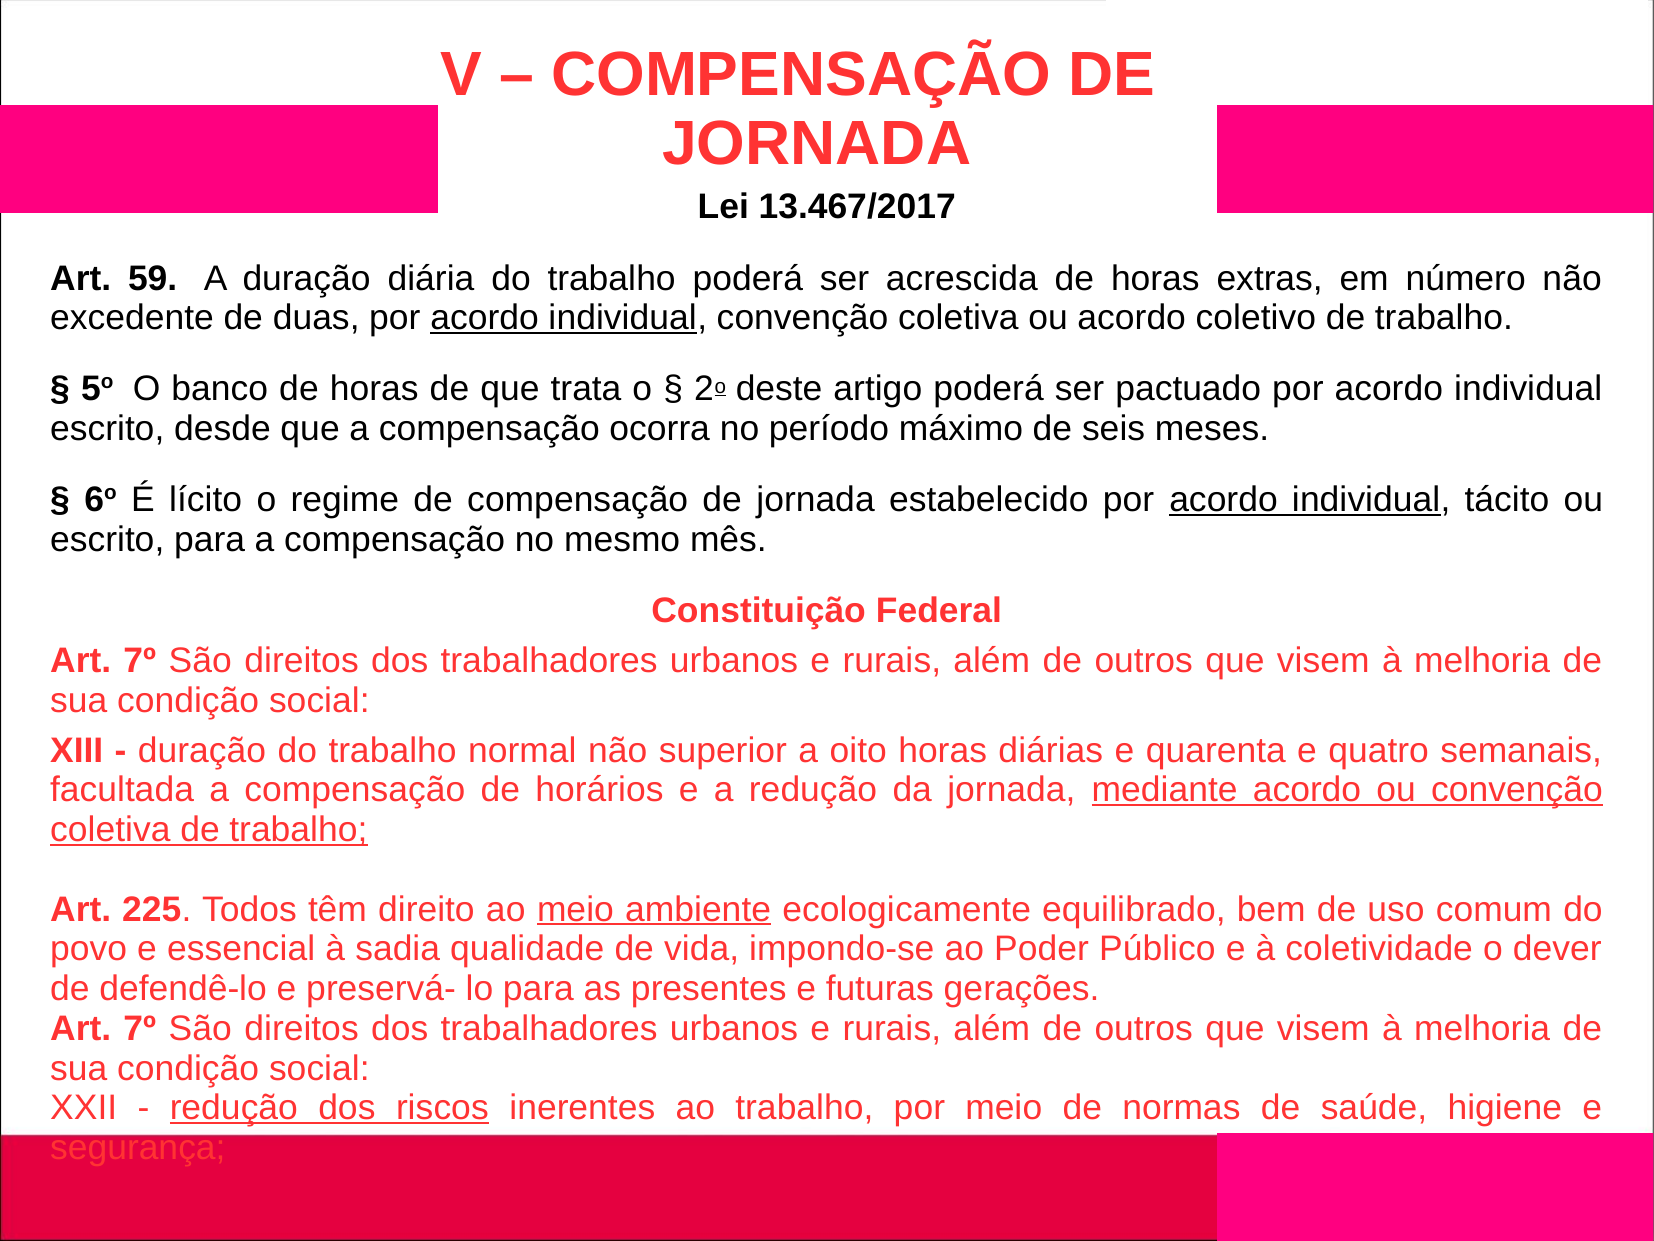

V – COMPENSAÇÃO DE JORNADA
Lei 13.467/2017
Art. 59.  A duração diária do trabalho poderá ser acrescida de horas extras, em número não excedente de duas, por acordo individual, convenção coletiva ou acordo coletivo de trabalho.
§ 5o  O banco de horas de que trata o § 2o deste artigo poderá ser pactuado por acordo individual escrito, desde que a compensação ocorra no período máximo de seis meses.
§ 6o É lícito o regime de compensação de jornada estabelecido por acordo individual, tácito ou escrito, para a compensação no mesmo mês.
Constituição Federal
Art. 7º São direitos dos trabalhadores urbanos e rurais, além de outros que visem à melhoria de sua condição social:
XIII - duração do trabalho normal não superior a oito horas diárias e quarenta e quatro semanais, facultada a compensação de horários e a redução da jornada, mediante acordo ou convenção coletiva de trabalho;
Art. 225. Todos têm direito ao meio ambiente ecologicamente equilibrado, bem de uso comum do povo e essencial à sadia qualidade de vida, impondo-se ao Poder Público e à coletividade o dever de defendê-lo e preservá- lo para as presentes e futuras gerações.
Art. 7º São direitos dos trabalhadores urbanos e rurais, além de outros que visem à melhoria de sua condição social:
XXII - redução dos riscos inerentes ao trabalho, por meio de normas de saúde, higiene e segurança;